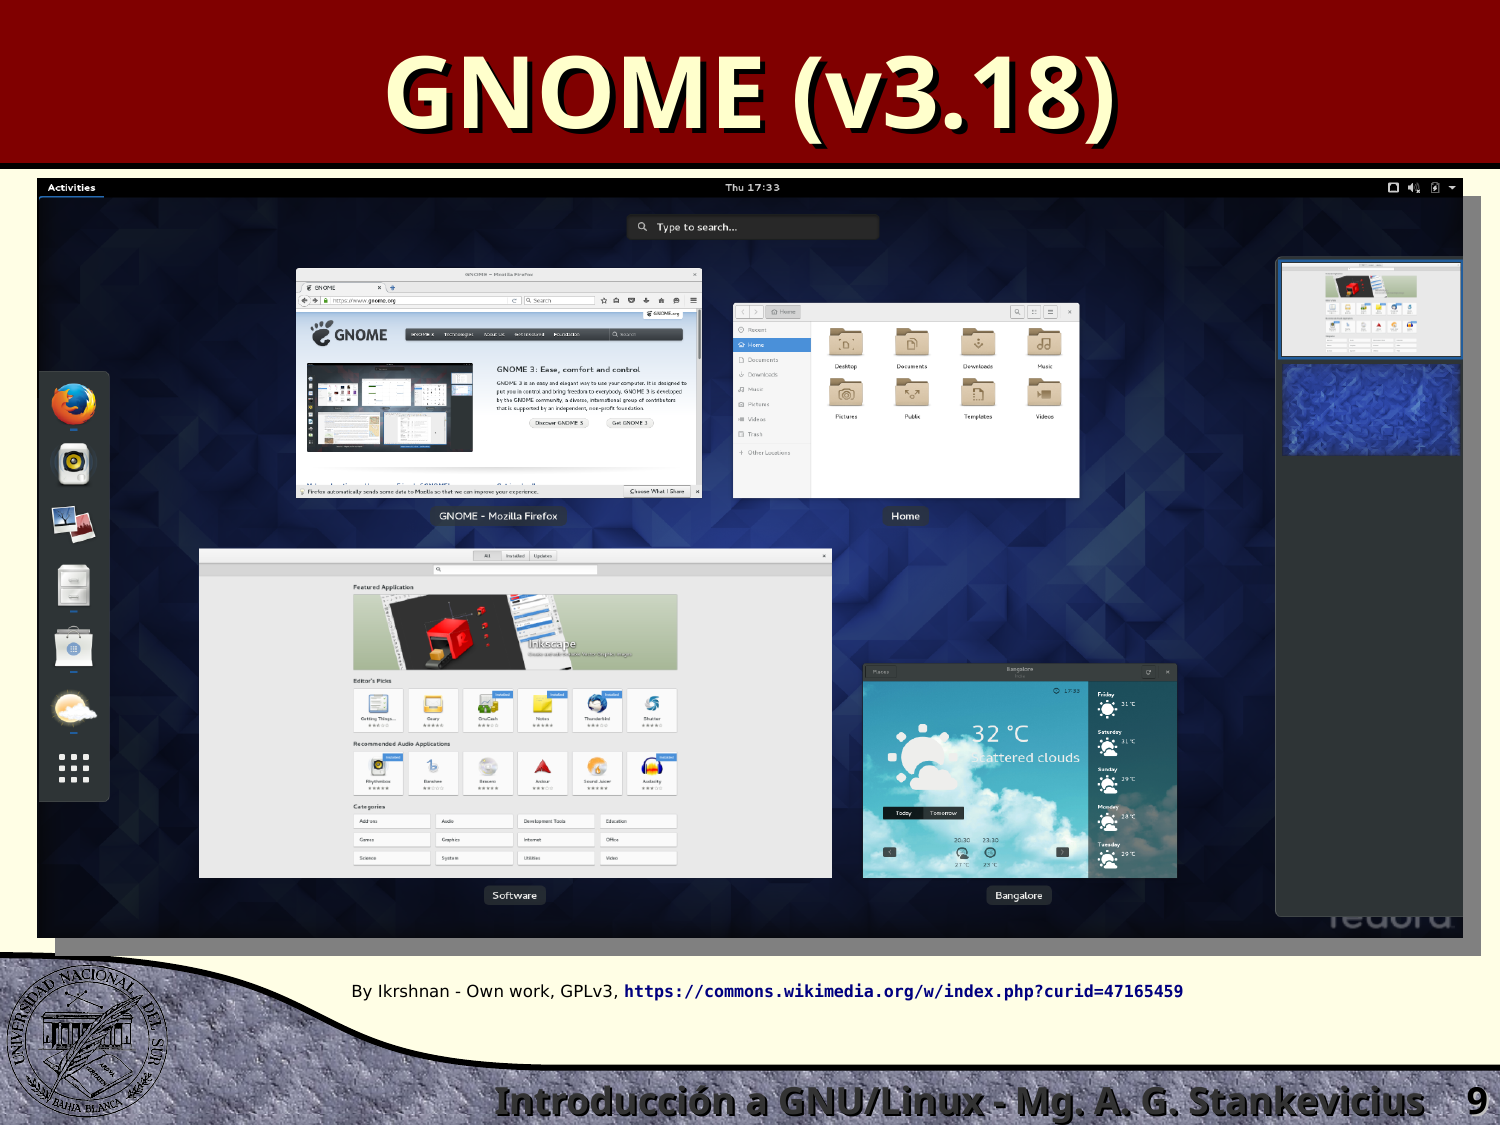

# GNOME (v3.18)
By Ikrshnan - Own work, GPLv3, https://commons.wikimedia.org/w/index.php?curid=47165459
9